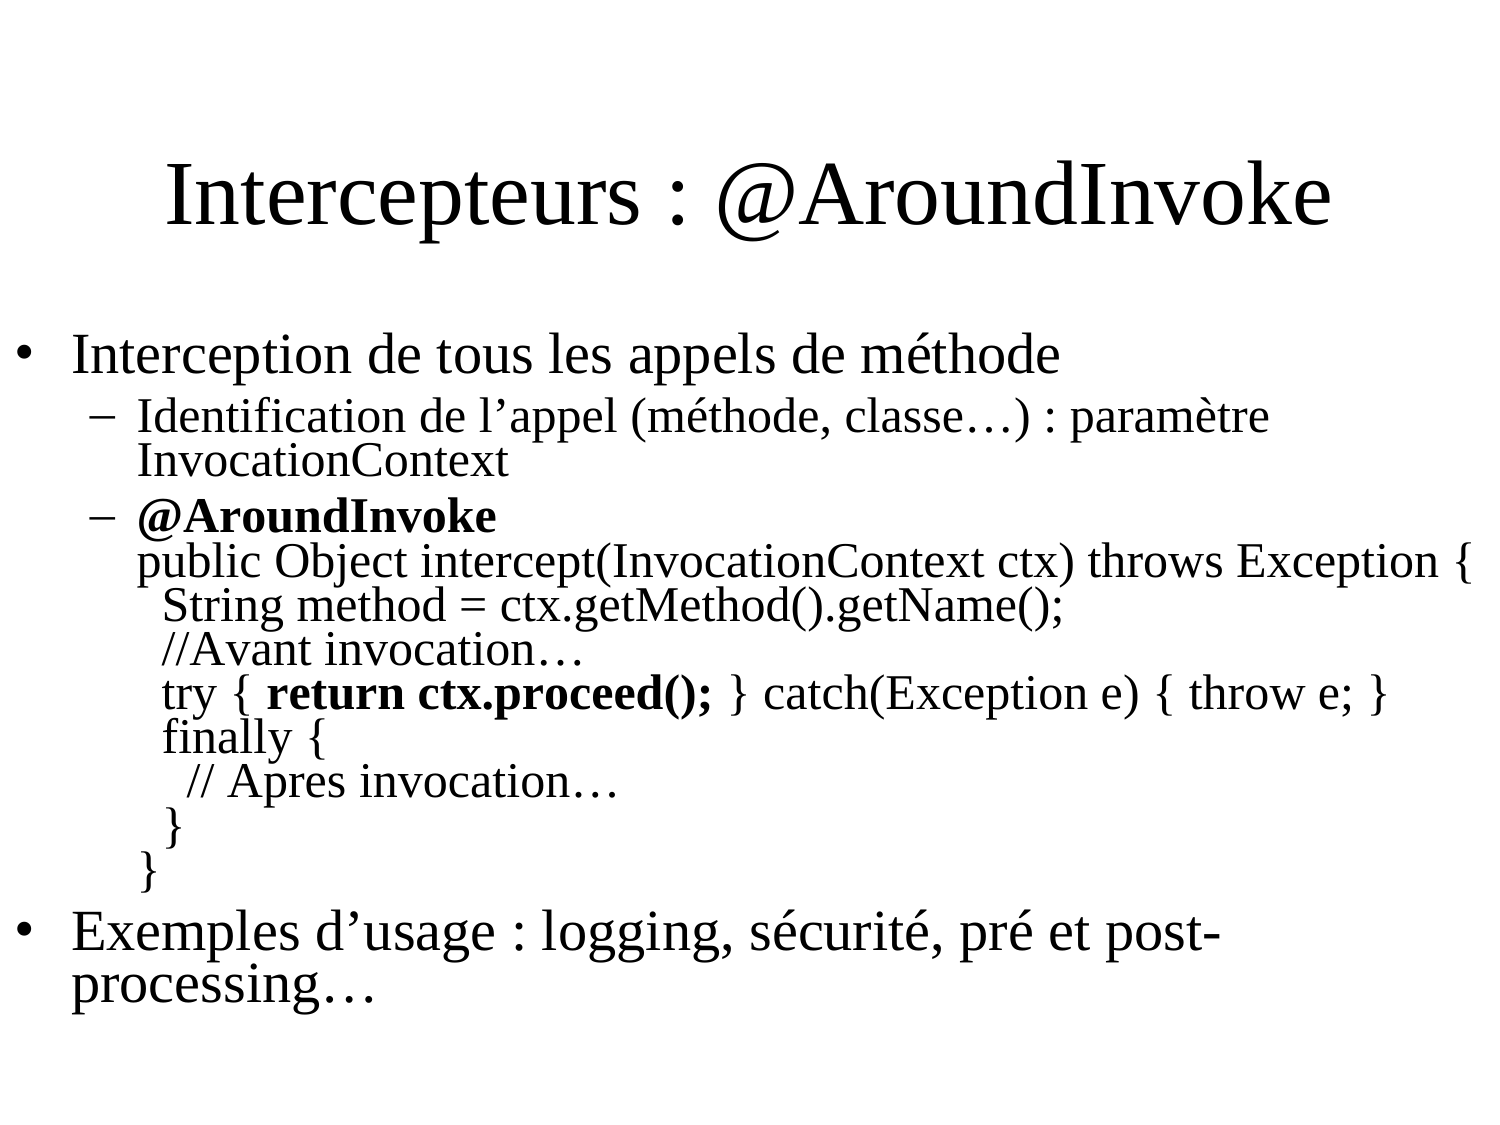

# Intercepteurs : @AroundInvoke
Interception de tous les appels de méthode
Identification de l’appel (méthode, classe…) : paramètre InvocationContext
@AroundInvoke
public Object intercept(InvocationContext ctx) throws Exception {
 String method = ctx.getMethod().getName();
 //Avant invocation…
 try { return ctx.proceed(); } catch(Exception e) { throw e; }
 finally {
 // Apres invocation…
 }
}
Exemples d’usage : logging, sécurité, pré et post-processing…